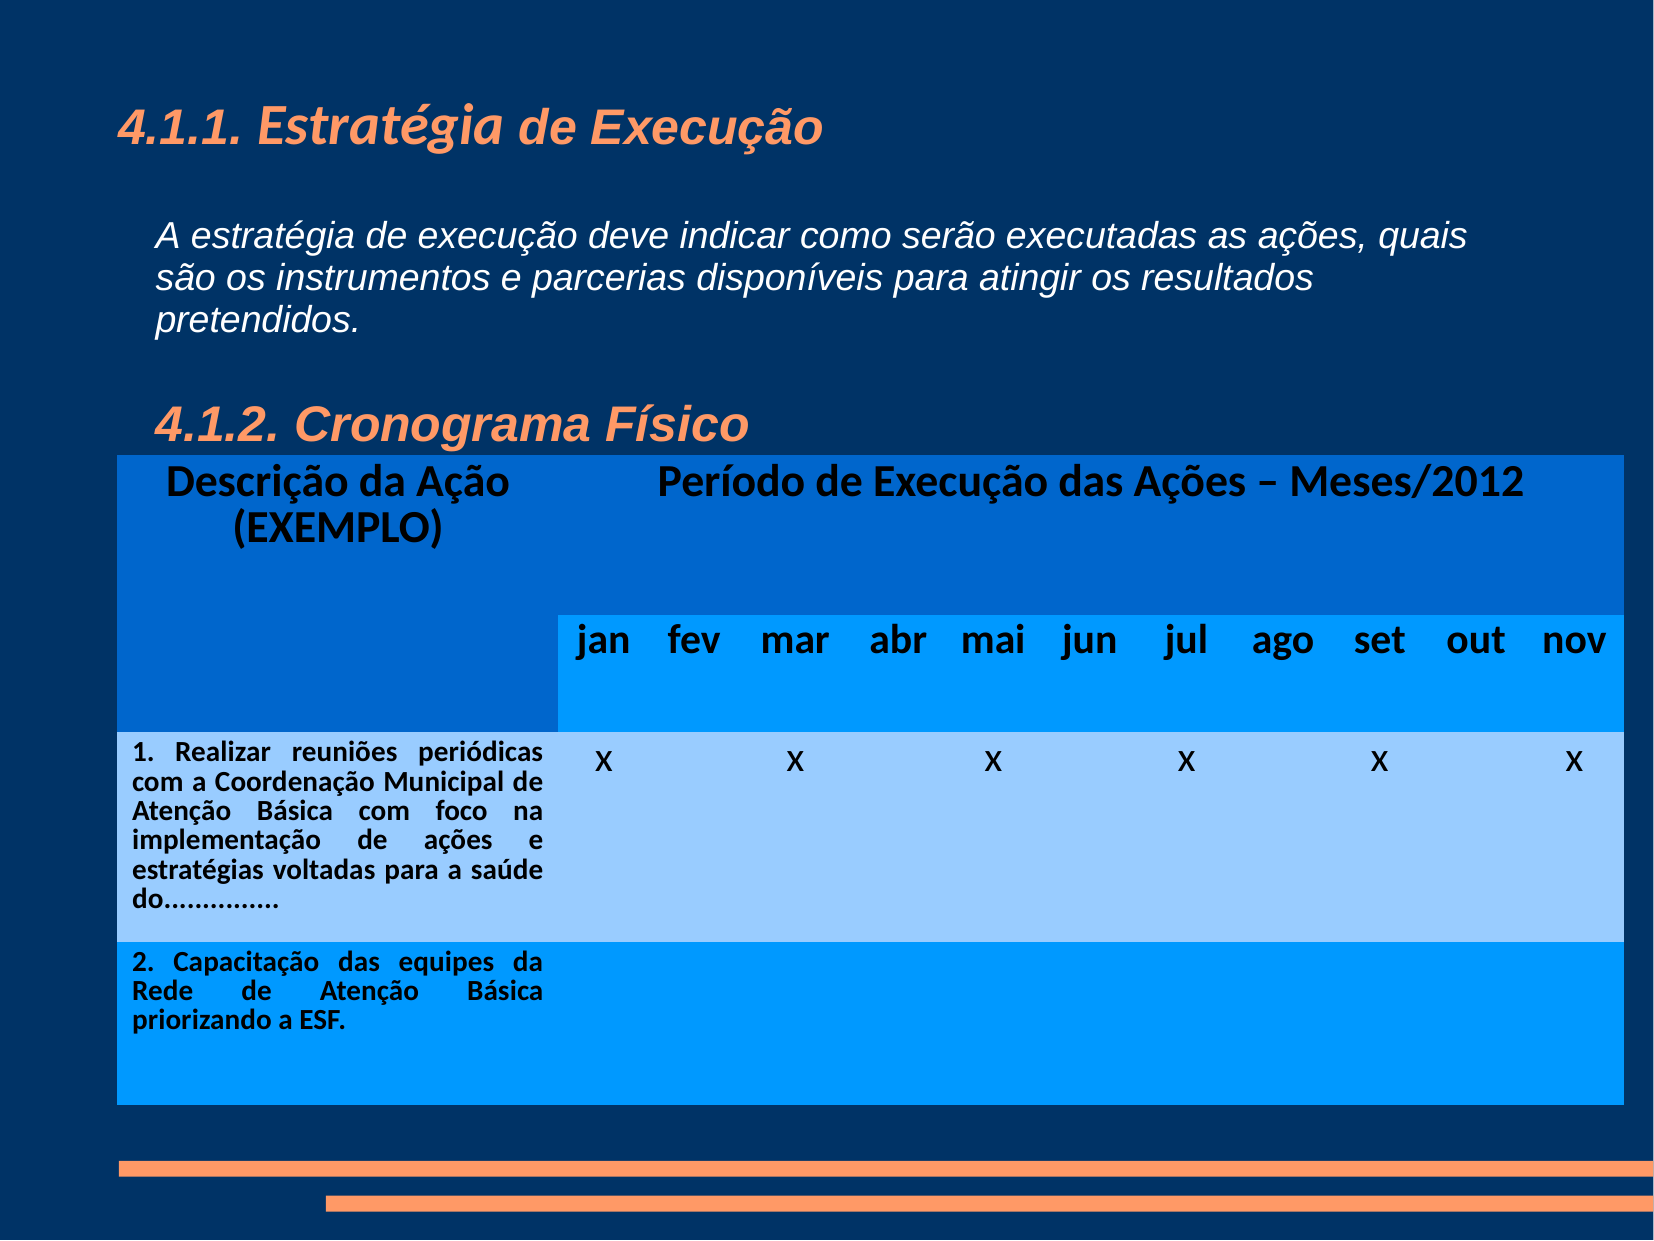

# 4.1.1. Estratégia de Execução A estratégia de execução deve indicar como serão executadas as ações, quais são os instrumentos e parcerias disponíveis para atingir os resultados pretendidos. 4.1.2. Cronograma Físico
| Descrição da Ação (EXEMPLO) | Período de Execução das Ações – Meses/2012 | | | | | | | | | | |
| --- | --- | --- | --- | --- | --- | --- | --- | --- | --- | --- | --- |
| | jan | fev | mar | abr | mai | jun | jul | ago | set | out | nov |
| 1. Realizar reuniões periódicas com a Coordenação Municipal de Atenção Básica com foco na implementação de ações e estratégias voltadas para a saúde do............... | x | | x | | x | | x | | x | | x |
| 2. Capacitação das equipes da Rede de Atenção Básica priorizando a ESF. | | | | | | | | | | | |